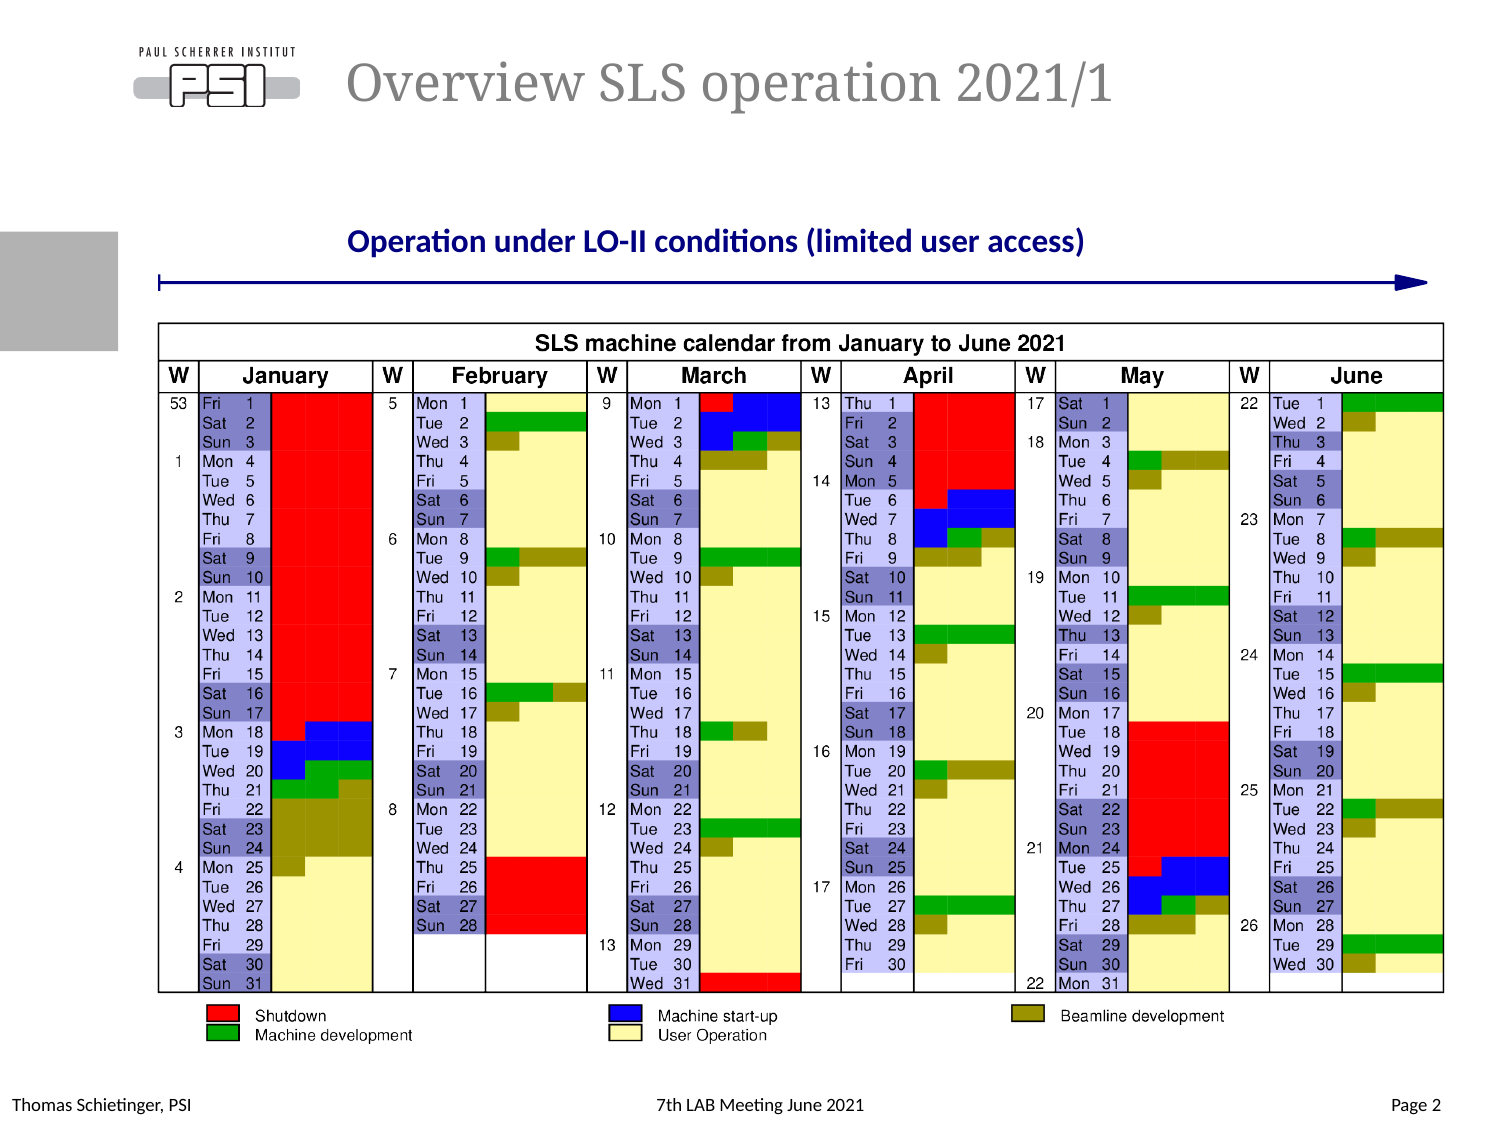

# Overview SLS operation 2021/1
Operation under LO-II conditions (limited user access)